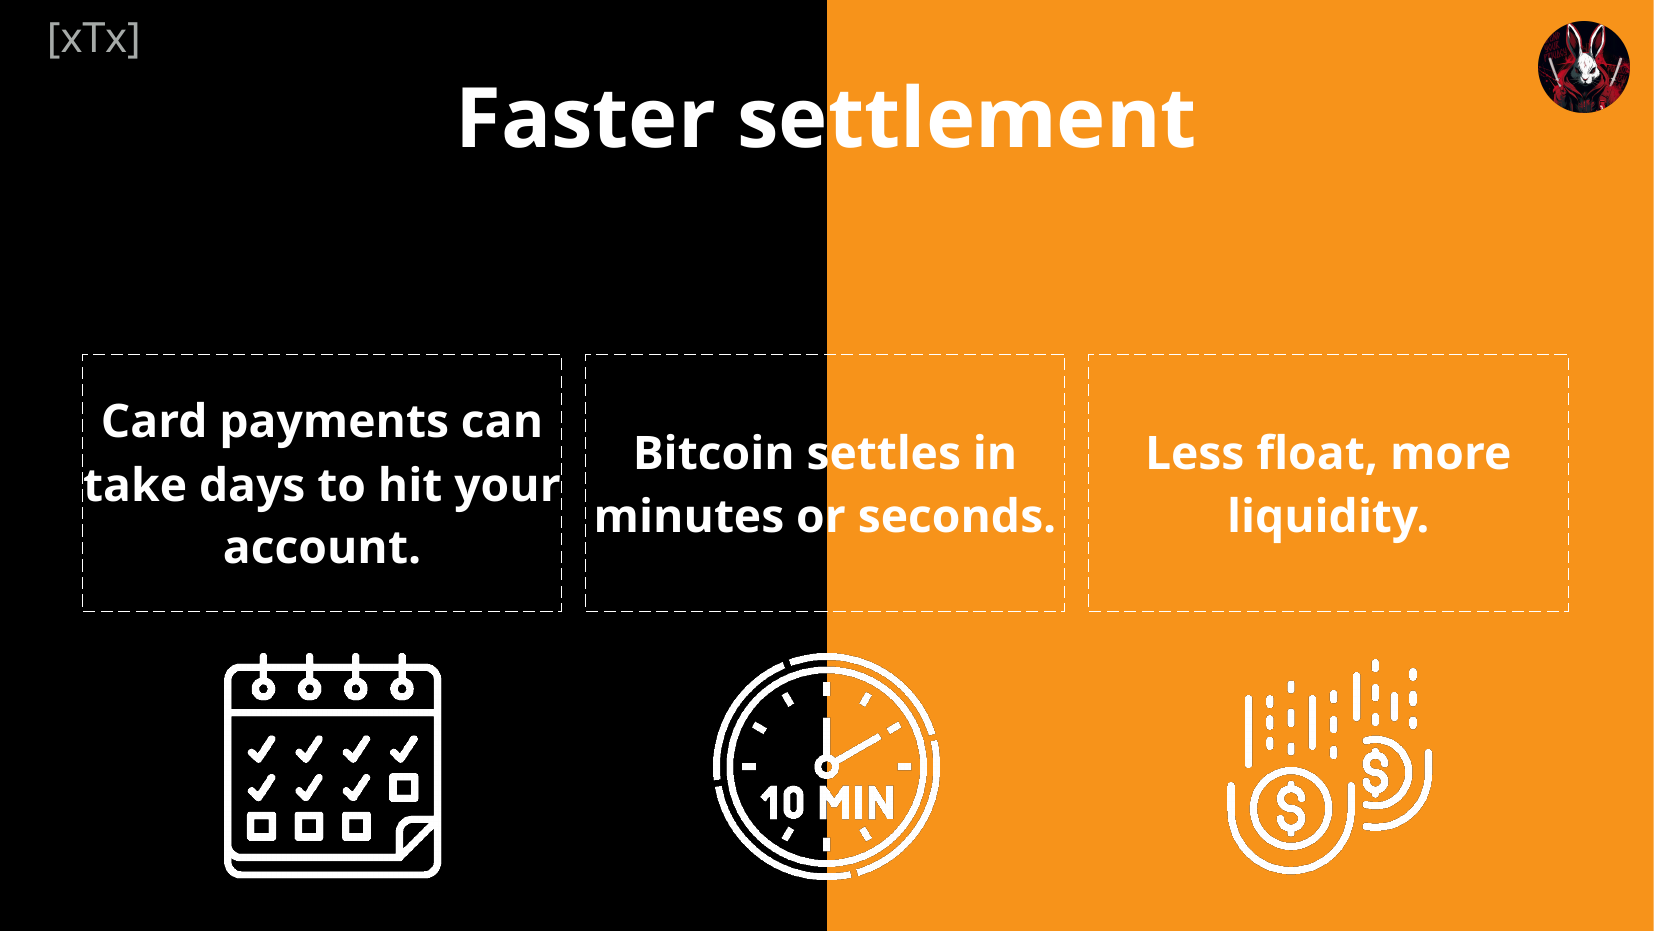

[xTx]
Faster settlement
# Card payments can take days to hit your account.
Bitcoin settles in minutes or seconds.
Less float, more liquidity.